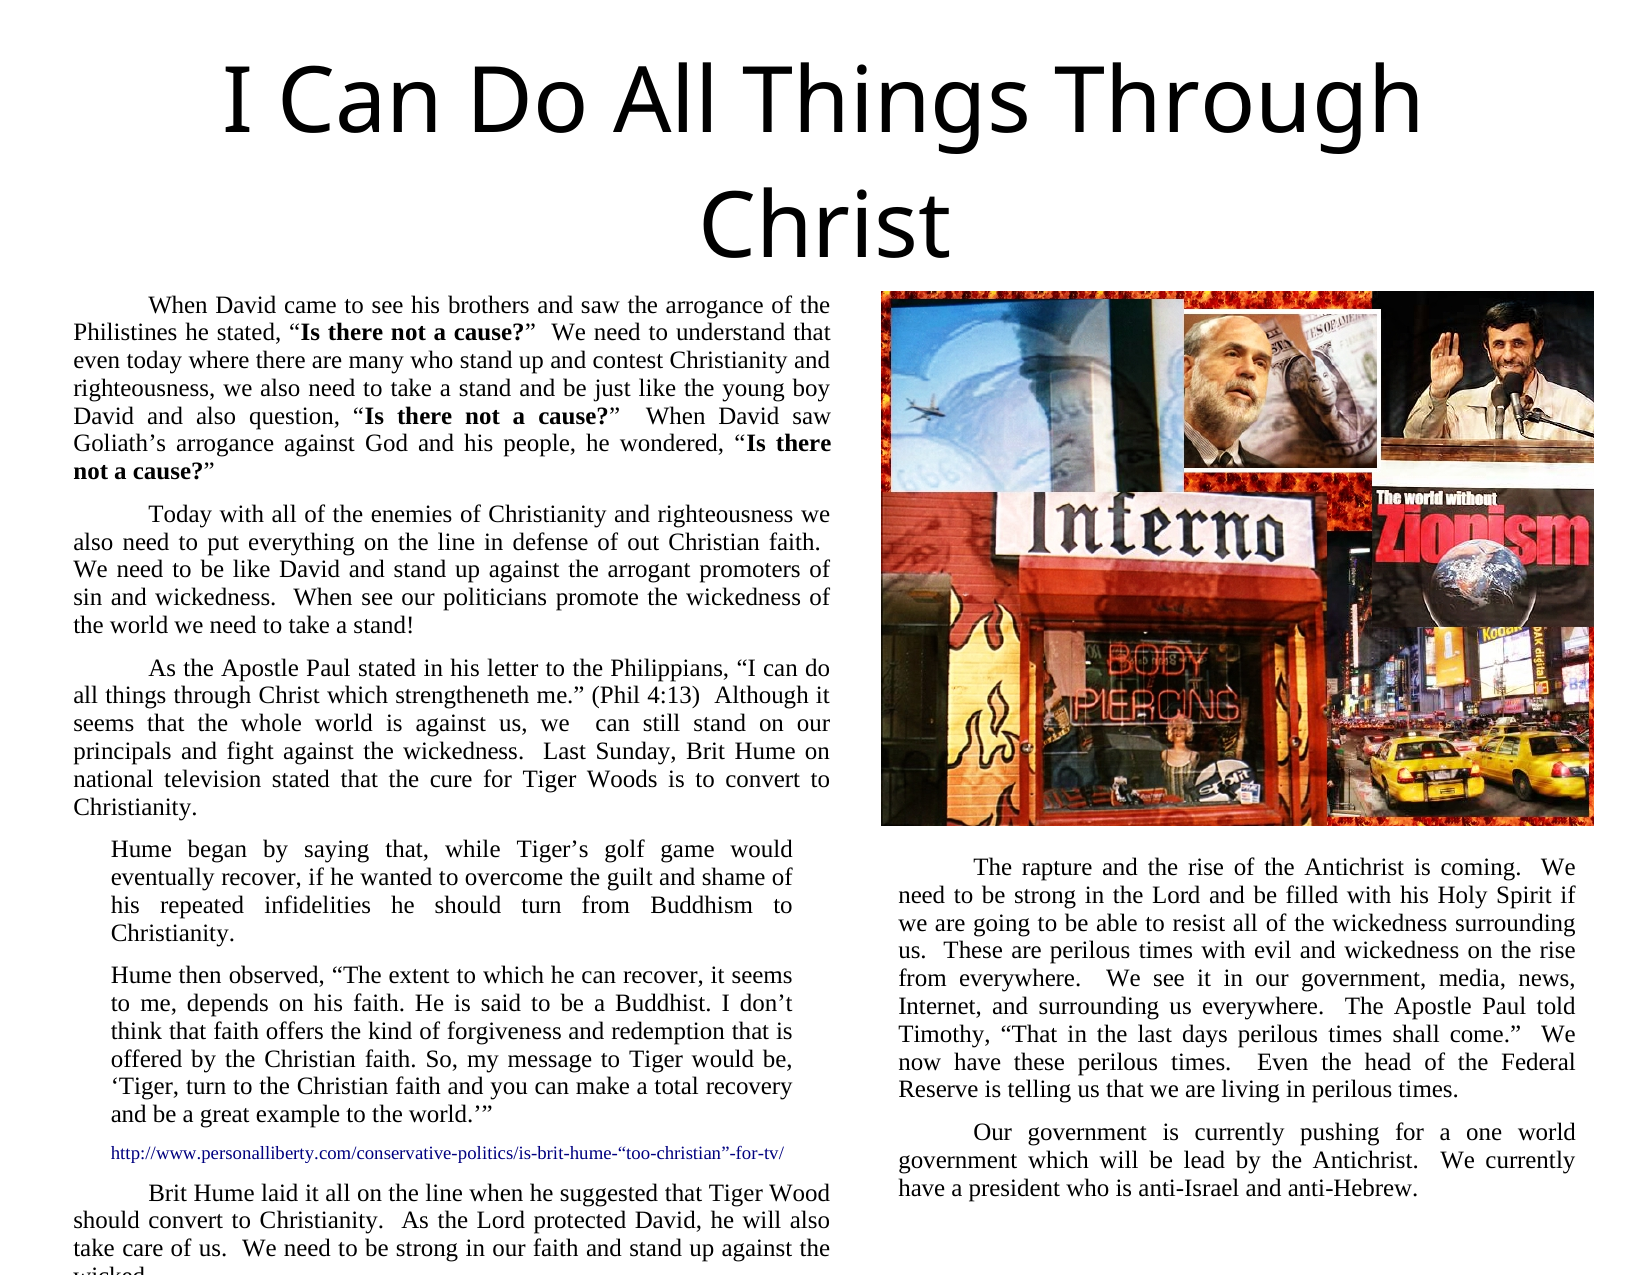

# I Can Do All Things Through Christ
When David came to see his brothers and saw the arrogance of the Philistines he stated, “Is there not a cause?” We need to understand that even today where there are many who stand up and contest Christianity and righteousness, we also need to take a stand and be just like the young boy David and also question, “Is there not a cause?” When David saw Goliath’s arrogance against God and his people, he wondered, “Is there not a cause?”
Today with all of the enemies of Christianity and righteousness we also need to put everything on the line in defense of out Christian faith. We need to be like David and stand up against the arrogant promoters of sin and wickedness. When see our politicians promote the wickedness of the world we need to take a stand!
As the Apostle Paul stated in his letter to the Philippians, “I can do all things through Christ which strengtheneth me.” (Phil 4:13) Although it seems that the whole world is against us, we can still stand on our principals and fight against the wickedness. Last Sunday, Brit Hume on national television stated that the cure for Tiger Woods is to convert to Christianity.
Hume began by saying that, while Tiger’s golf game would eventually recover, if he wanted to overcome the guilt and shame of his repeated infidelities he should turn from Buddhism to Christianity.
Hume then observed, “The extent to which he can recover, it seems to me, depends on his faith. He is said to be a Buddhist. I don’t think that faith offers the kind of forgiveness and redemption that is offered by the Christian faith. So, my message to Tiger would be, ‘Tiger, turn to the Christian faith and you can make a total recovery and be a great example to the world.’”
http://www.personalliberty.com/conservative-politics/is-brit-hume-“too-christian”-for-tv/
Brit Hume laid it all on the line when he suggested that Tiger Wood should convert to Christianity. As the Lord protected David, he will also take care of us. We need to be strong in our faith and stand up against the wicked.
The rapture and the rise of the Antichrist is coming. We need to be strong in the Lord and be filled with his Holy Spirit if we are going to be able to resist all of the wickedness surrounding us. These are perilous times with evil and wickedness on the rise from everywhere. We see it in our government, media, news, Internet, and surrounding us everywhere. The Apostle Paul told Timothy, “That in the last days perilous times shall come.” We now have these perilous times. Even the head of the Federal Reserve is telling us that we are living in perilous times.
Our government is currently pushing for a one world government which will be lead by the Antichrist. We currently have a president who is anti-Israel and anti-Hebrew.